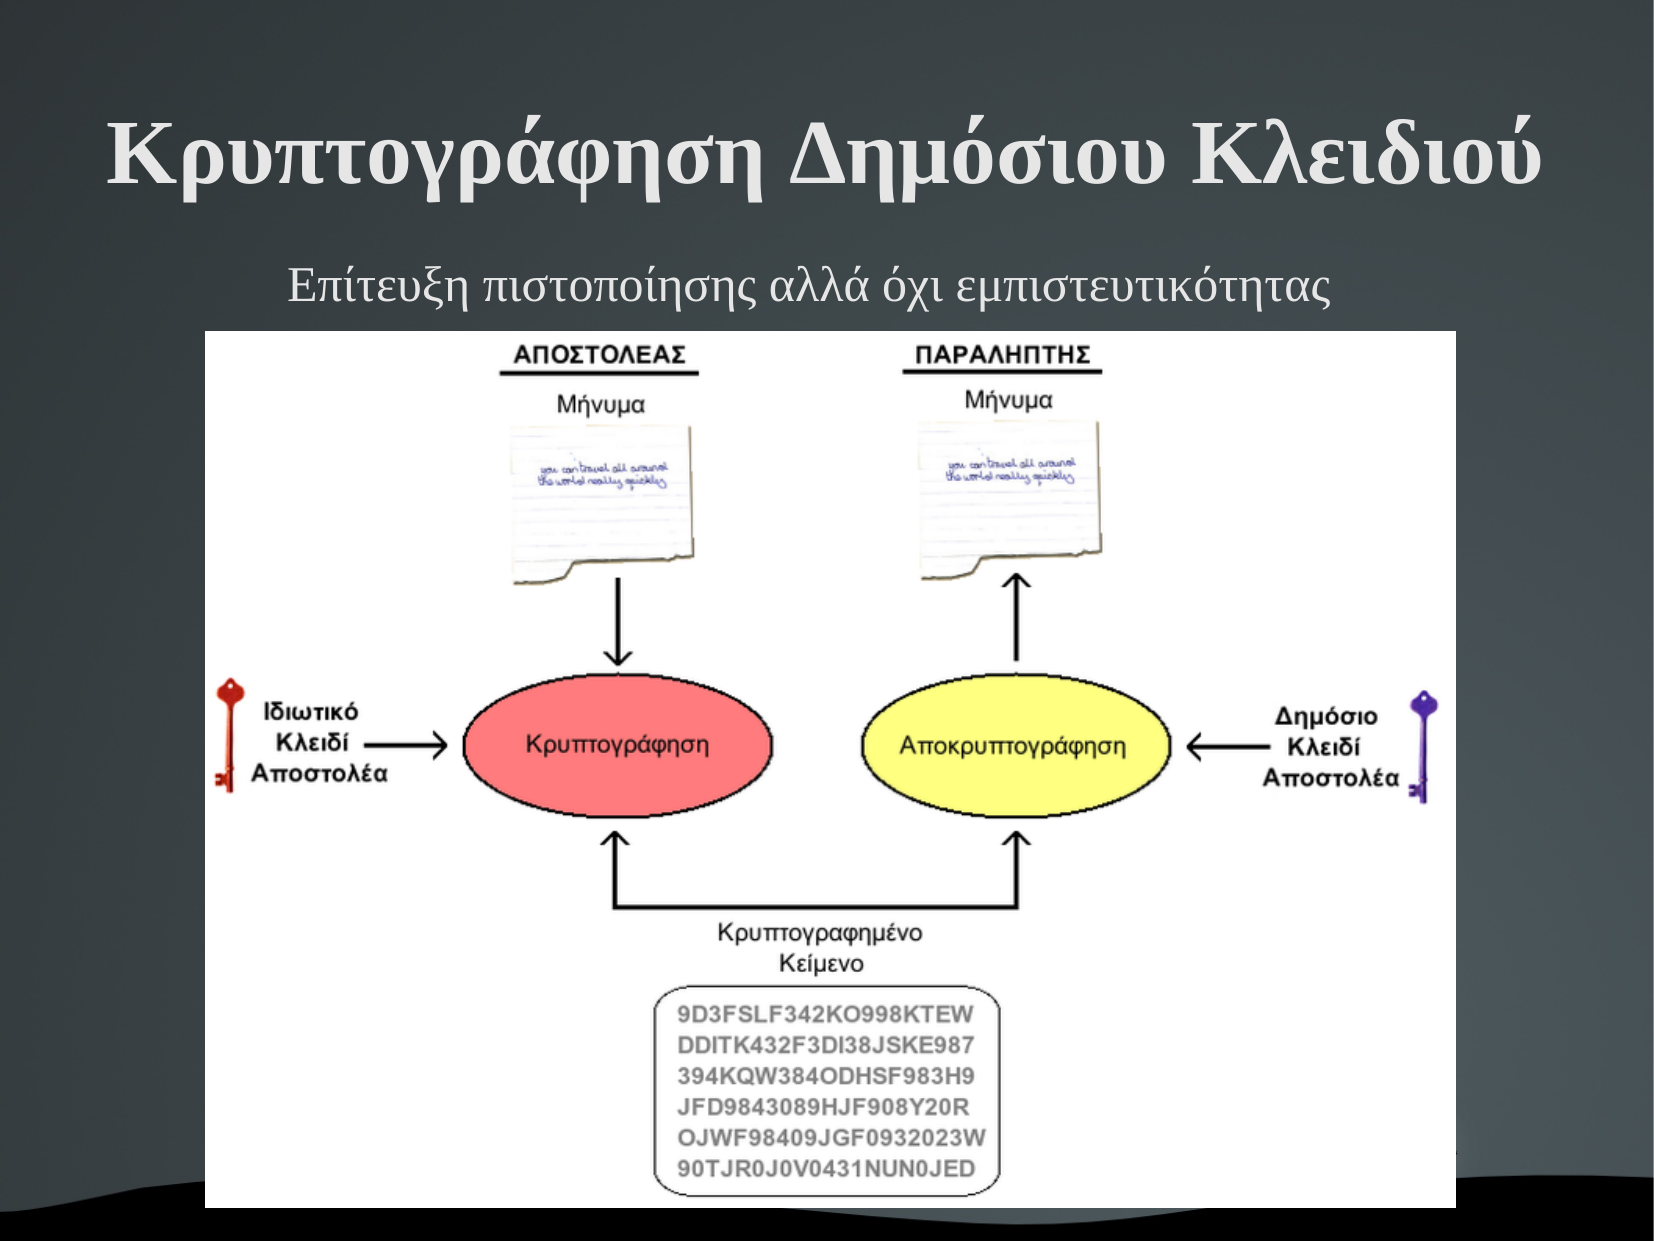

# Κρυπτογράφηση Δημόσιου Κλειδιού
Επίτευξη πιστοποίησης αλλά όχι εμπιστευτικότητας